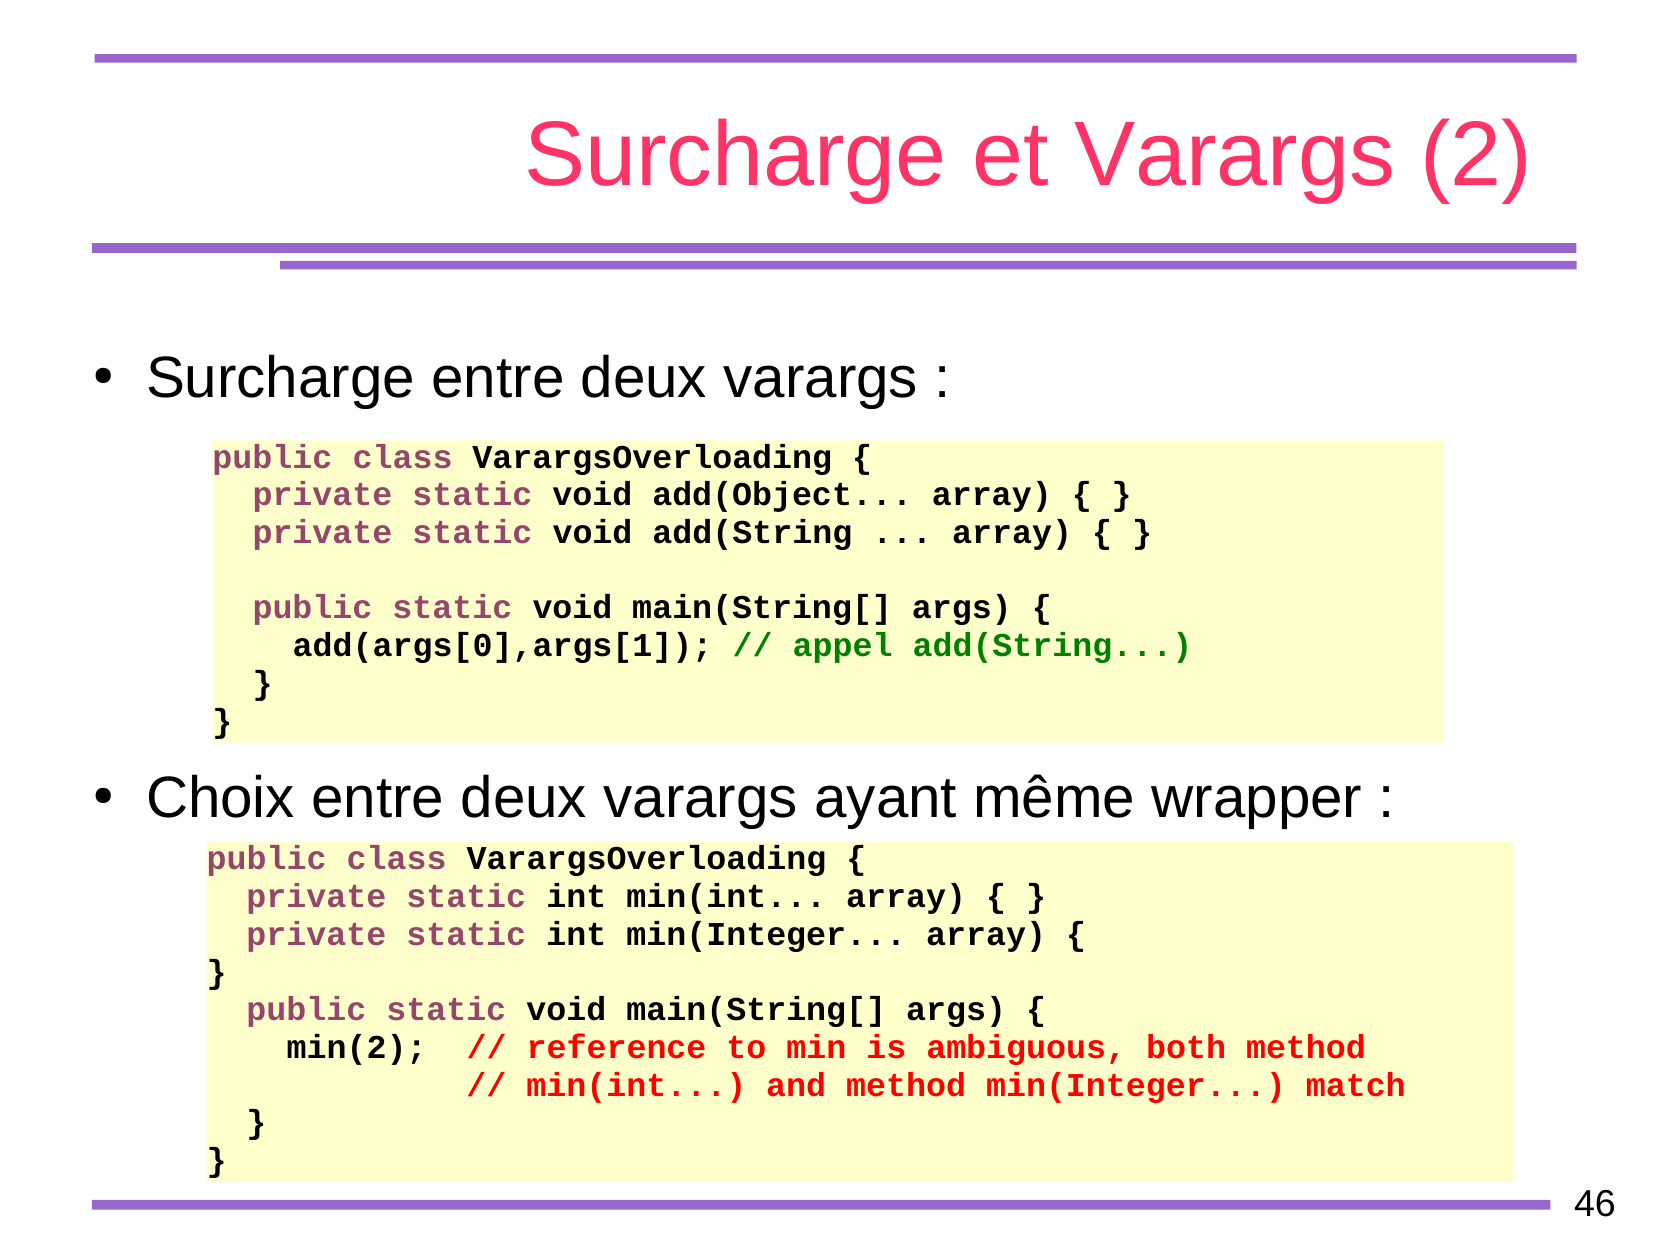

# Surcharge et Varargs (2)
Surcharge entre deux varargs :
Choix entre deux varargs ayant même wrapper :
public class VarargsOverloading {
 private static void add(Object... array) { }
 private static void add(String ... array) { }
 public static void main(String[] args) {
 add(args[0],args[1]); // appel add(String...)
 }
}
public class VarargsOverloading {
 private static int min(int... array) { }
 private static int min(Integer... array) {
}
 public static void main(String[] args) {
 min(2); // reference to min is ambiguous, both method
 // min(int...) and method min(Integer...) match
 }
}